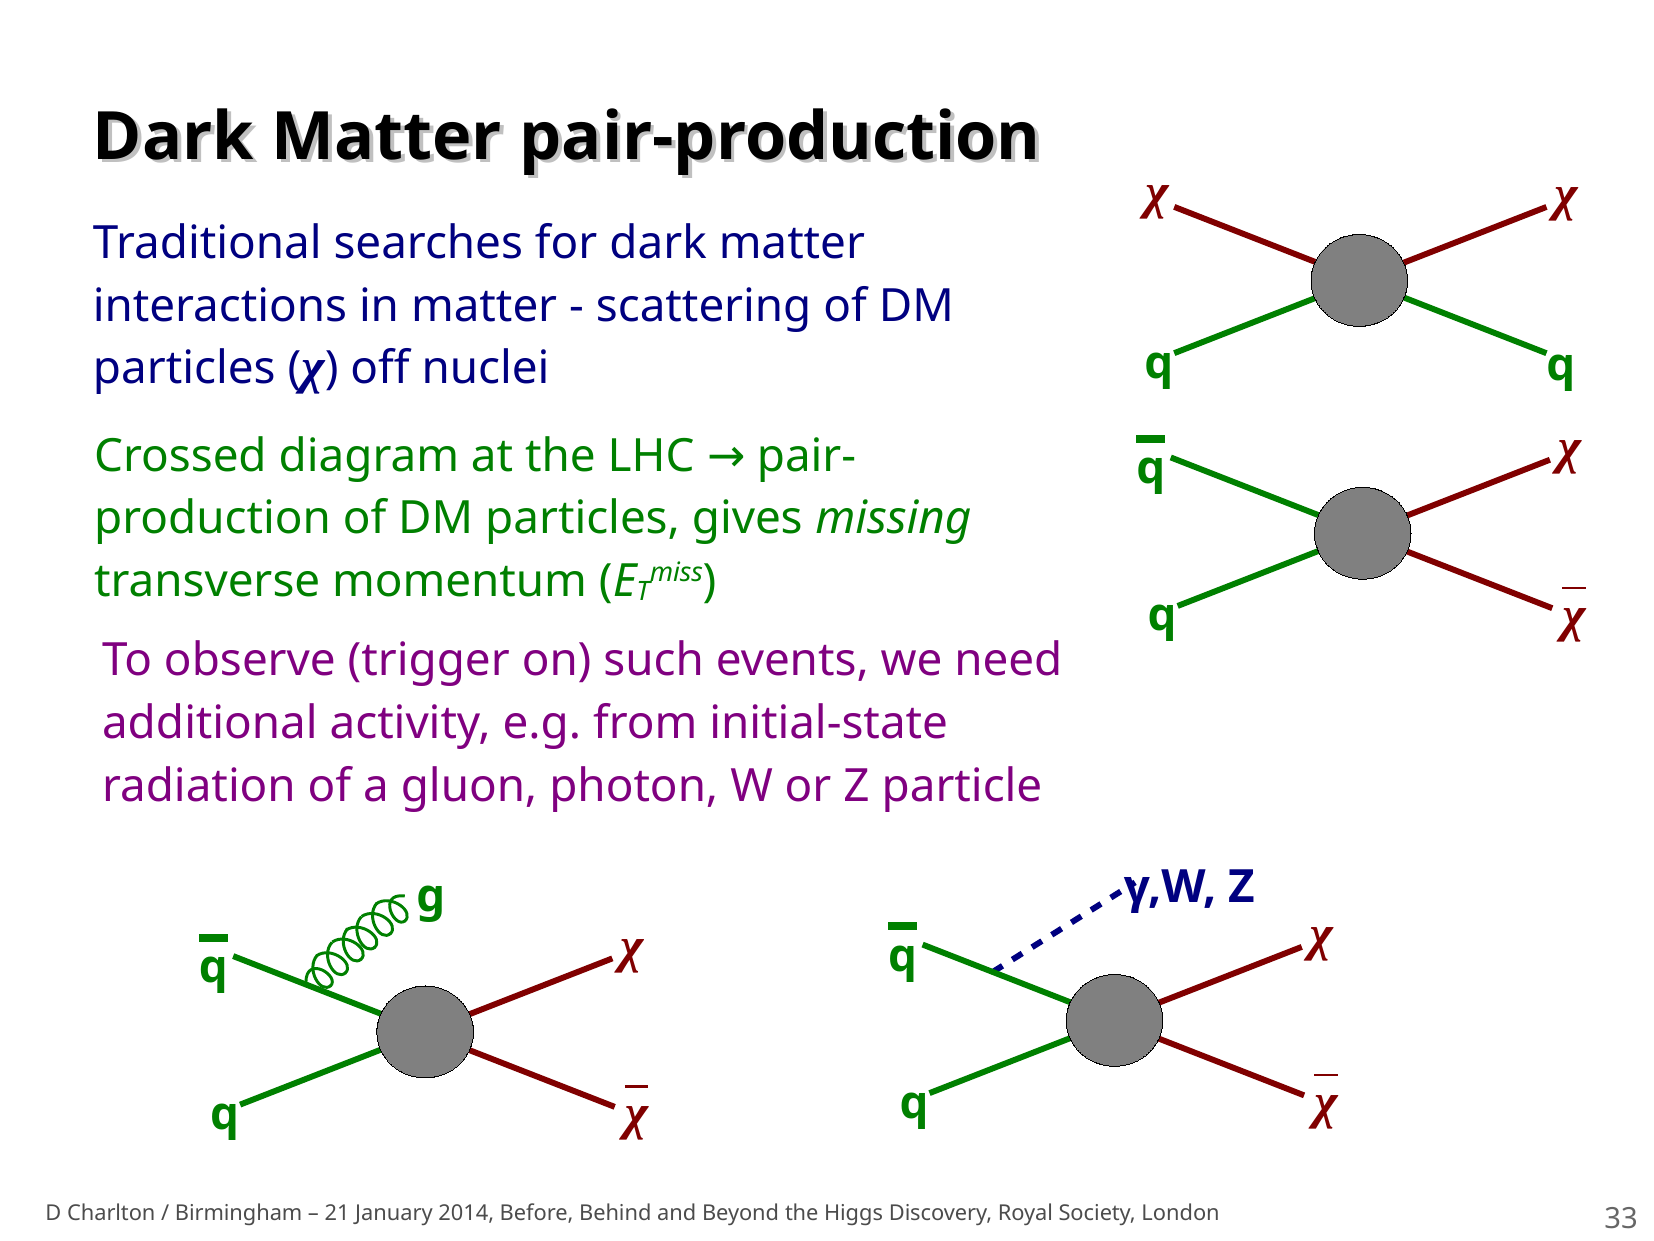

Dark Matter pair-production
χ
χ
q
q
Traditional searches for dark matter interactions in matter - scattering of DM particles (χ) off nuclei
χ
q
q
χ
Crossed diagram at the LHC → pair-production of DM particles, gives missing transverse momentum (ETmiss)
To observe (trigger on) such events, we need additional activity, e.g. from initial-state radiation of a gluon, photon, W or Z particle
χ
q
q
χ
χ
q
q
χ
γ,W, Z
g